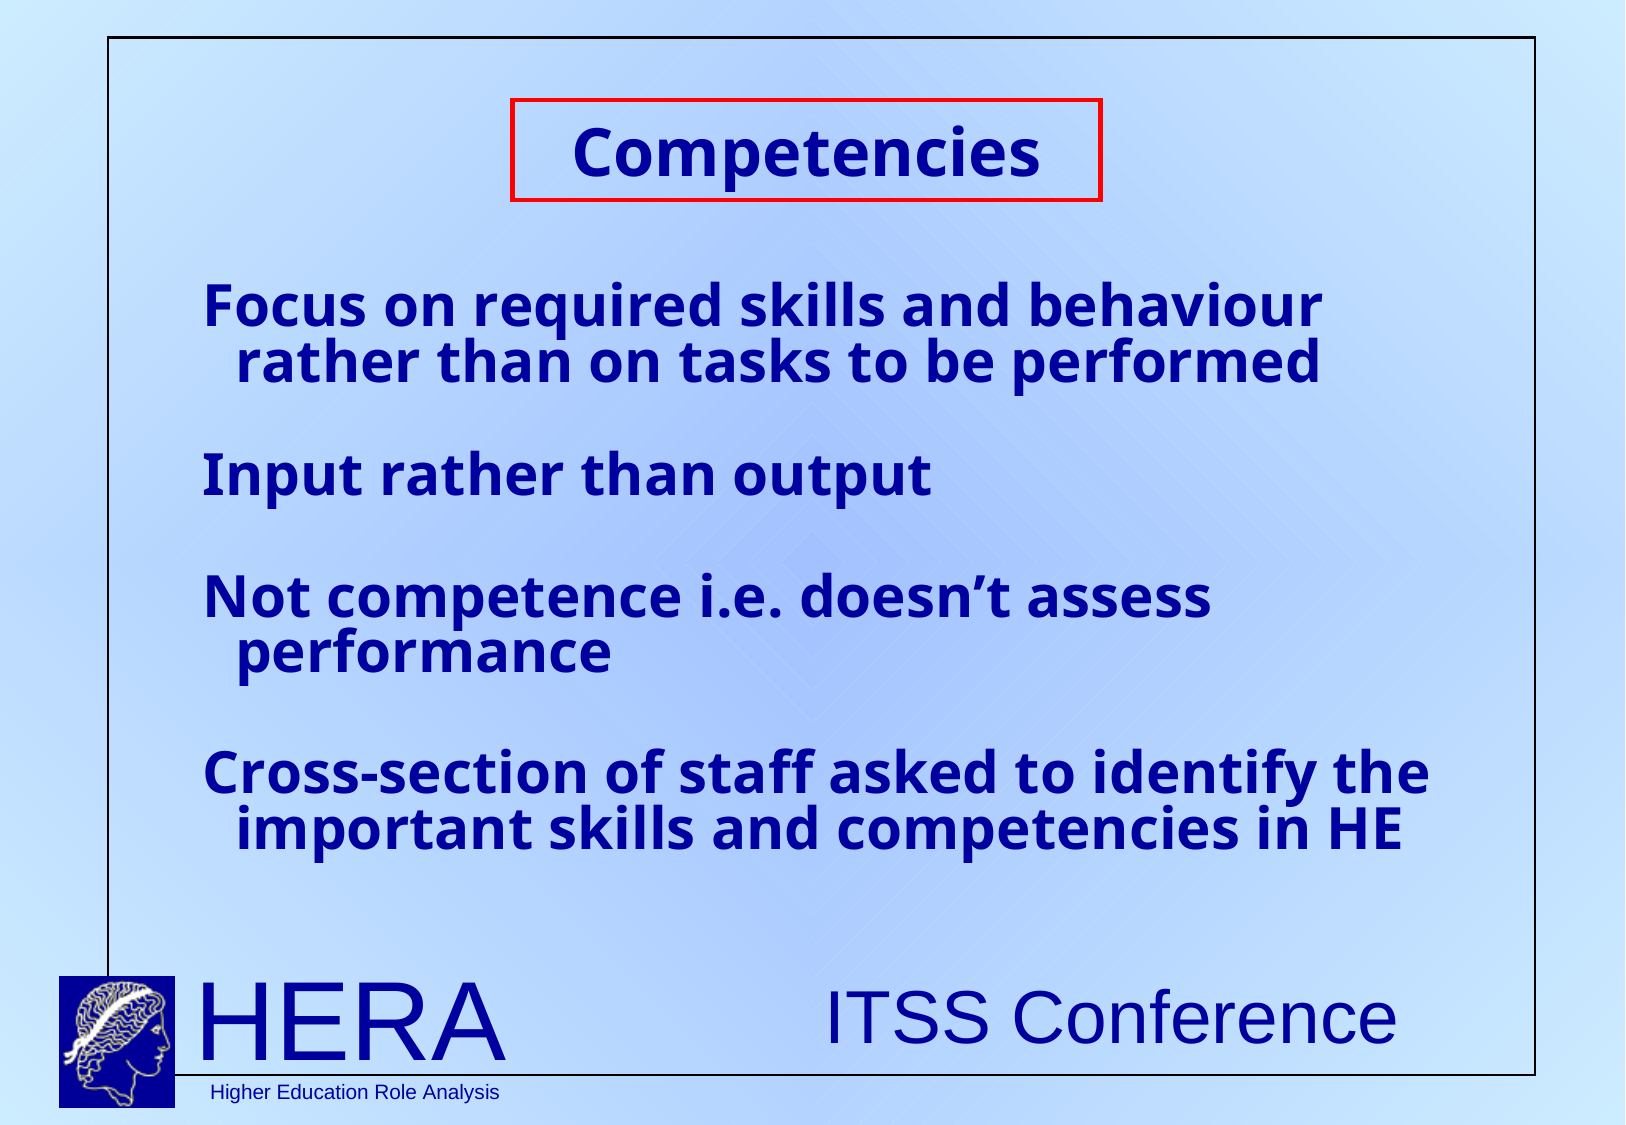

Competencies
Focus on required skills and behaviour rather than on tasks to be performed
Input rather than output
Not competence i.e. doesn’t assess performance
Cross-section of staff asked to identify the important skills and competencies in HE